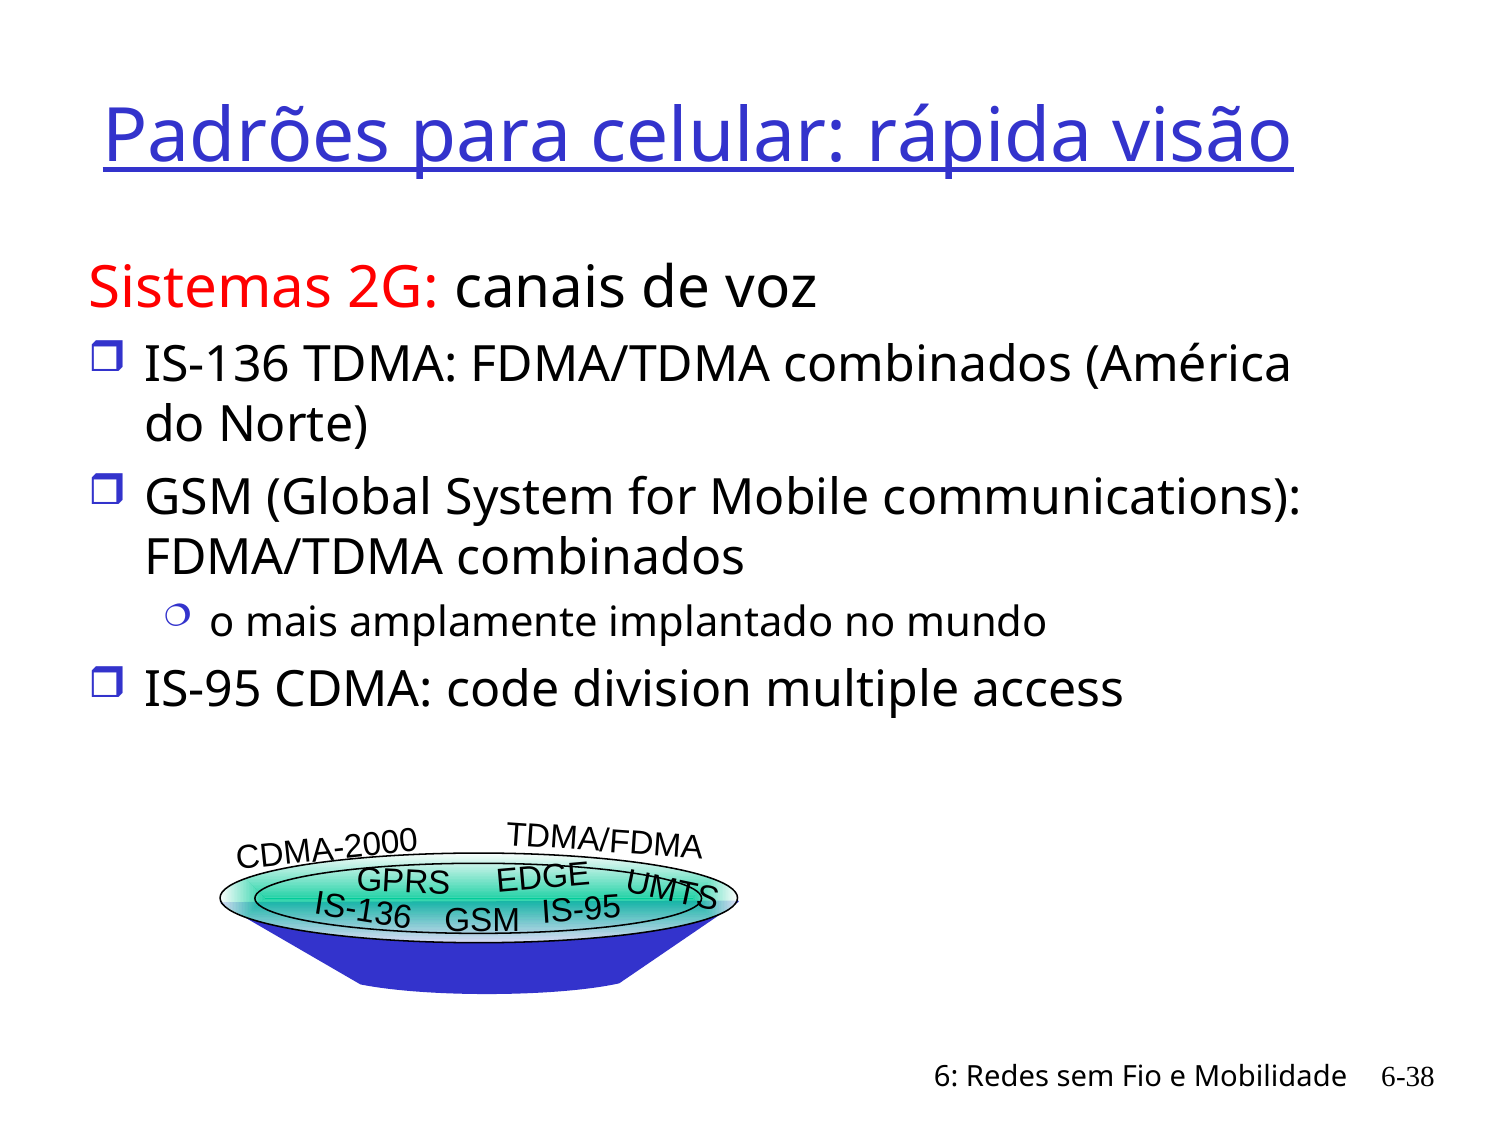

Padrões para celular: rápida visão
Sistemas 2G: canais de voz
IS-136 TDMA: FDMA/TDMA combinados (América do Norte)
GSM (Global System for Mobile communications): FDMA/TDMA combinados
o mais amplamente implantado no mundo
IS-95 CDMA: code division multiple access
TDMA/FDMA
CDMA-2000
EDGE
GPRS
UMTS
IS-95
IS-136
GSM
6: Redes sem Fio e Mobilidade